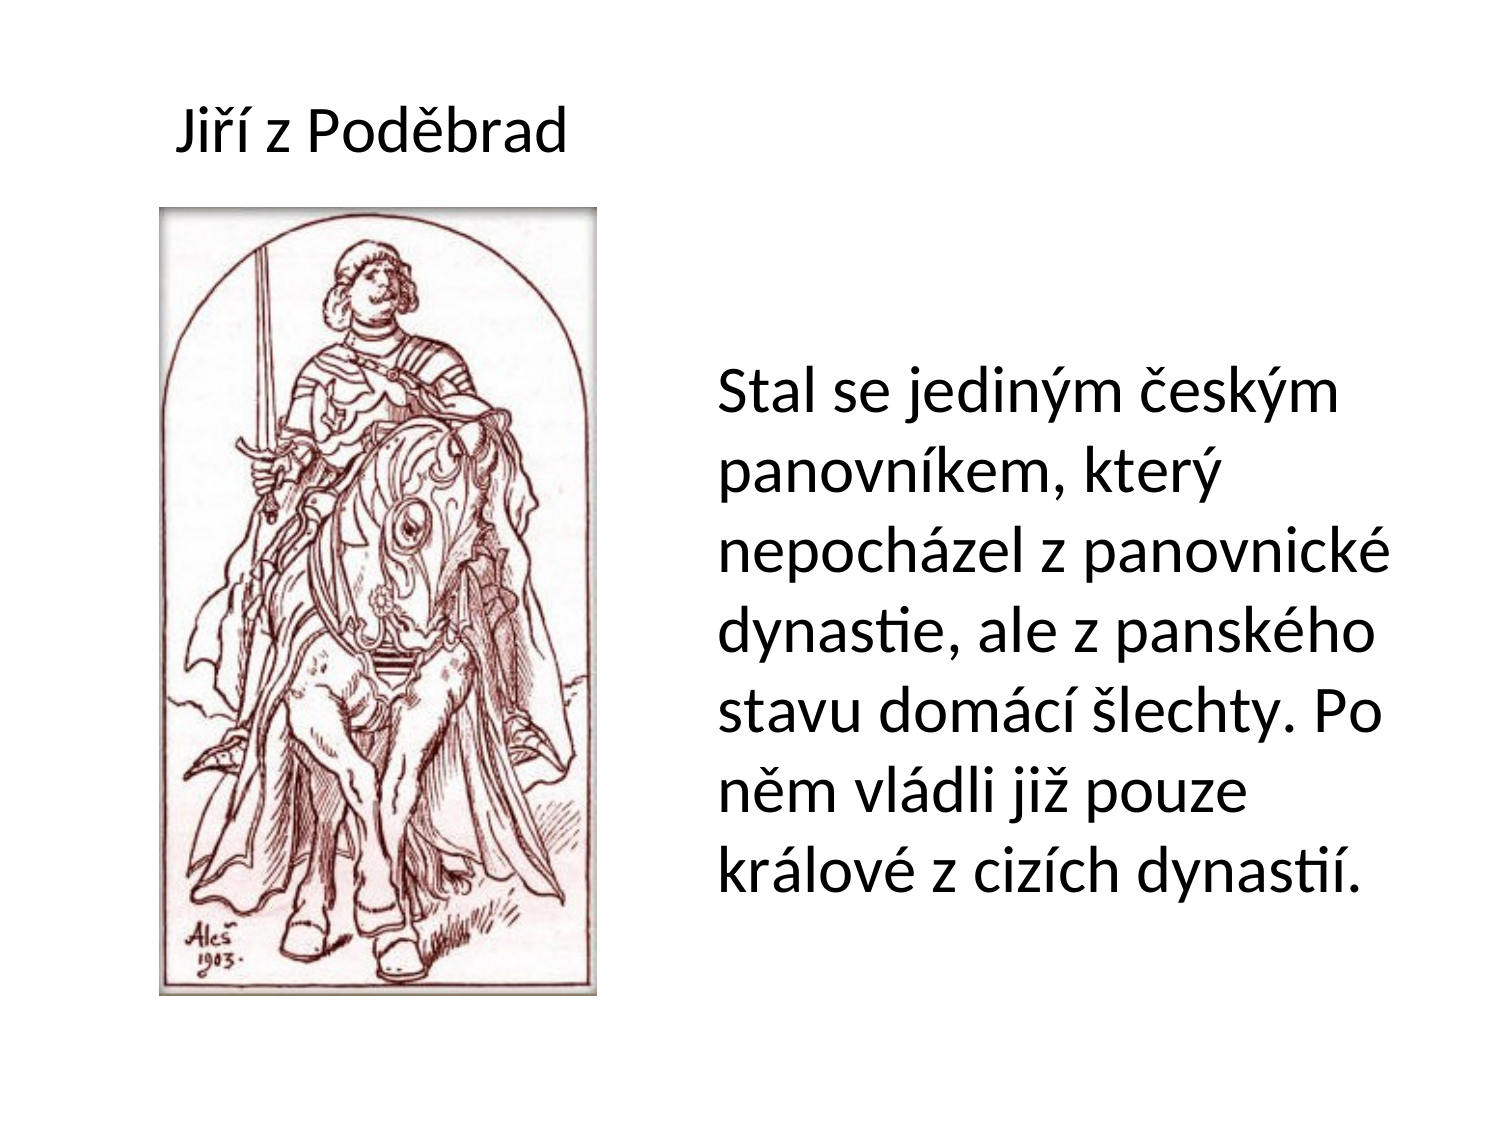

Jiří z Poděbrad
Stal se jediným českým panovníkem, který nepocházel z panovnické dynastie, ale z panského stavu domácí šlechty. Po něm vládli již pouze králové z cizích dynastií.